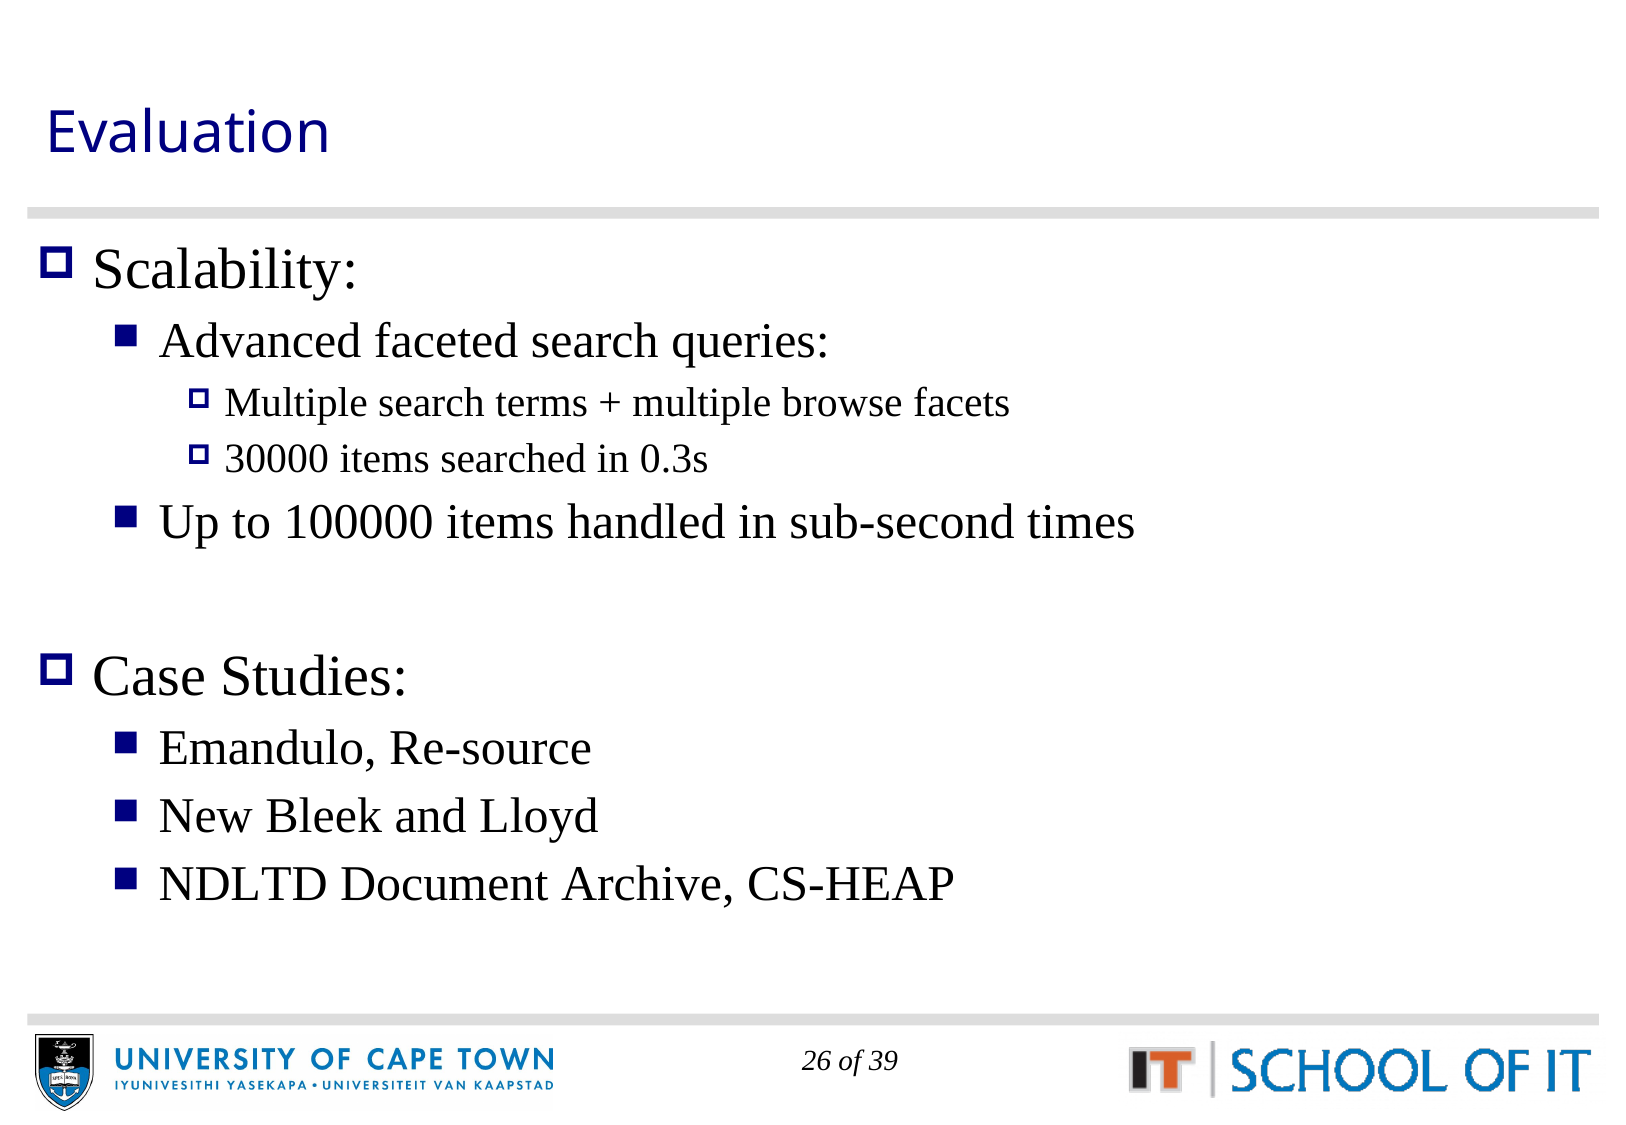

# Evaluation
Scalability:
Advanced faceted search queries:
Multiple search terms + multiple browse facets
30000 items searched in 0.3s
Up to 100000 items handled in sub-second times
Case Studies:
Emandulo, Re-source
New Bleek and Lloyd
NDLTD Document Archive, CS-HEAP
26